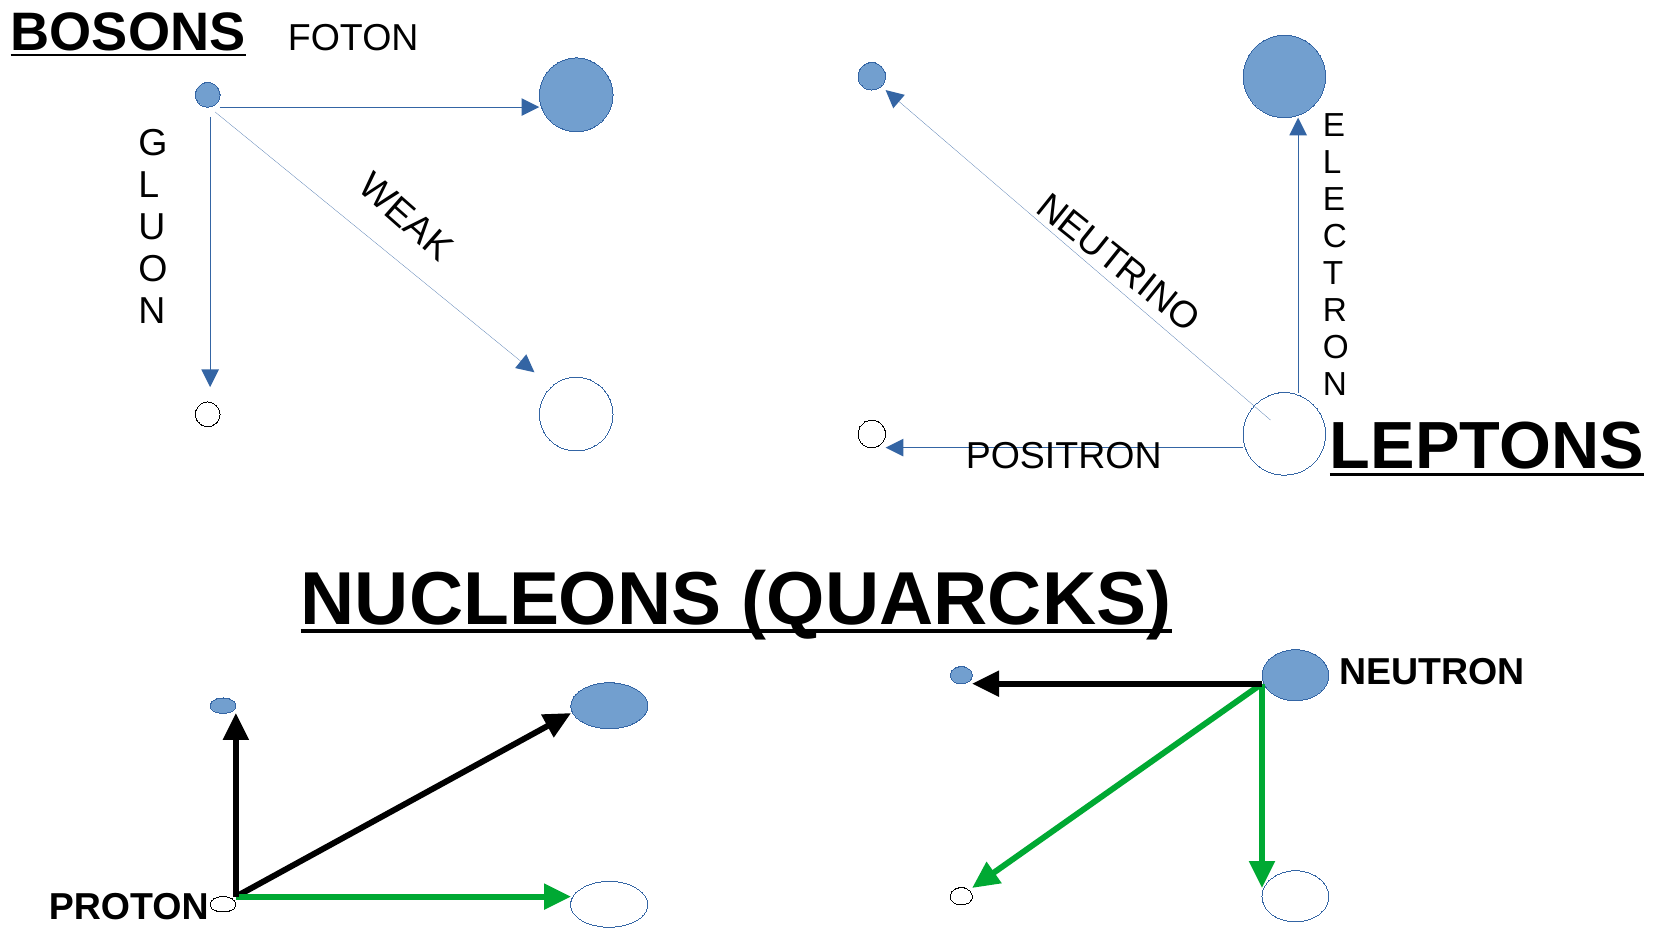

BOSONS FOTON
ELECTRON
GLUON
WEAK
NEUTRINO
POSITRON LEPTONS
NUCLEONS (QUARCKS)
 NEUTRON
 PROTON